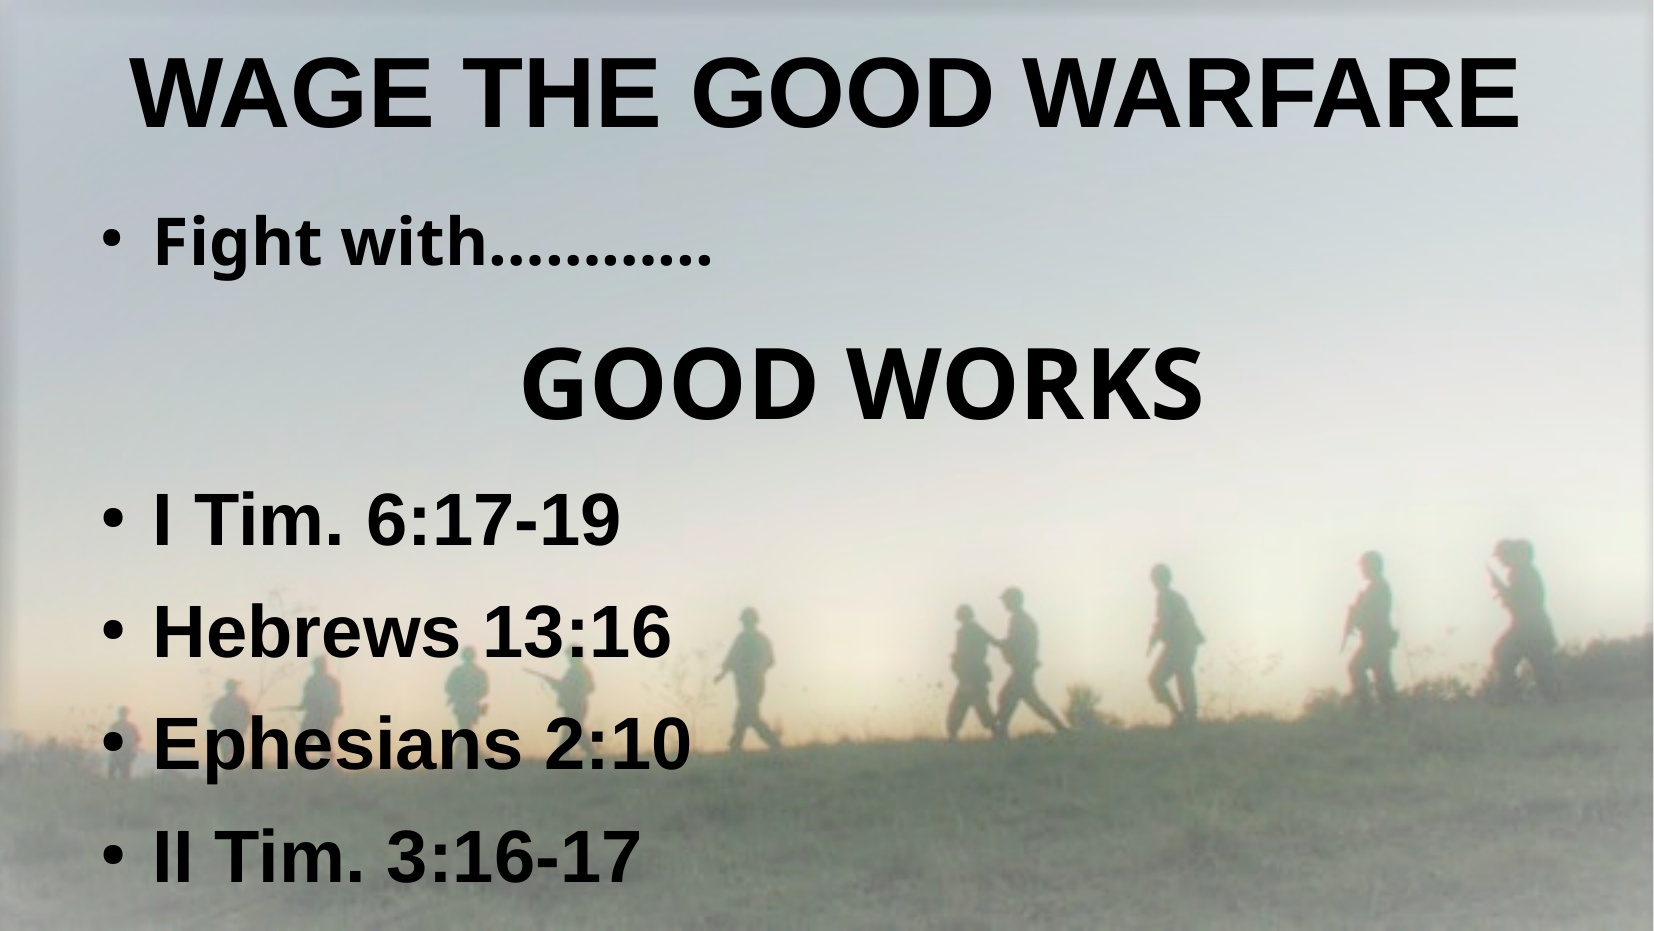

# WAGE THE GOOD WARFARE
Fight with………...
GOOD WORKS
I Tim. 6:17-19
Hebrews 13:16
Ephesians 2:10
II Tim. 3:16-17